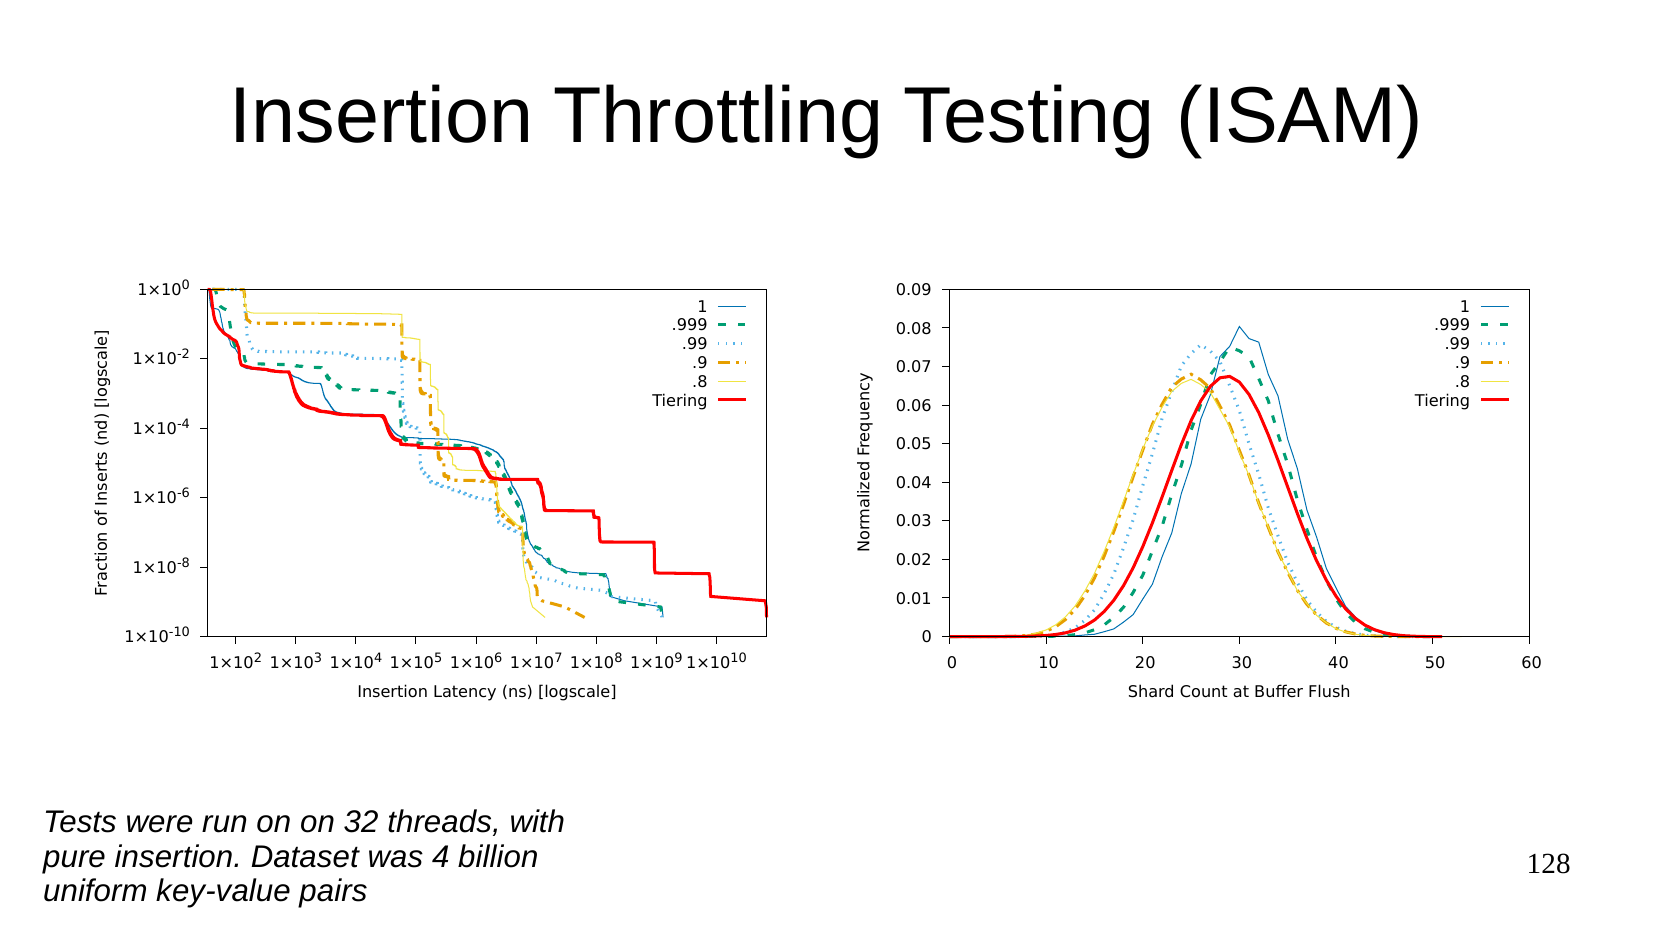

# Insertion Throttling Testing (ISAM)
Tests were run on on 32 threads, with
pure insertion. Dataset was 4 billion
uniform key-value pairs
128